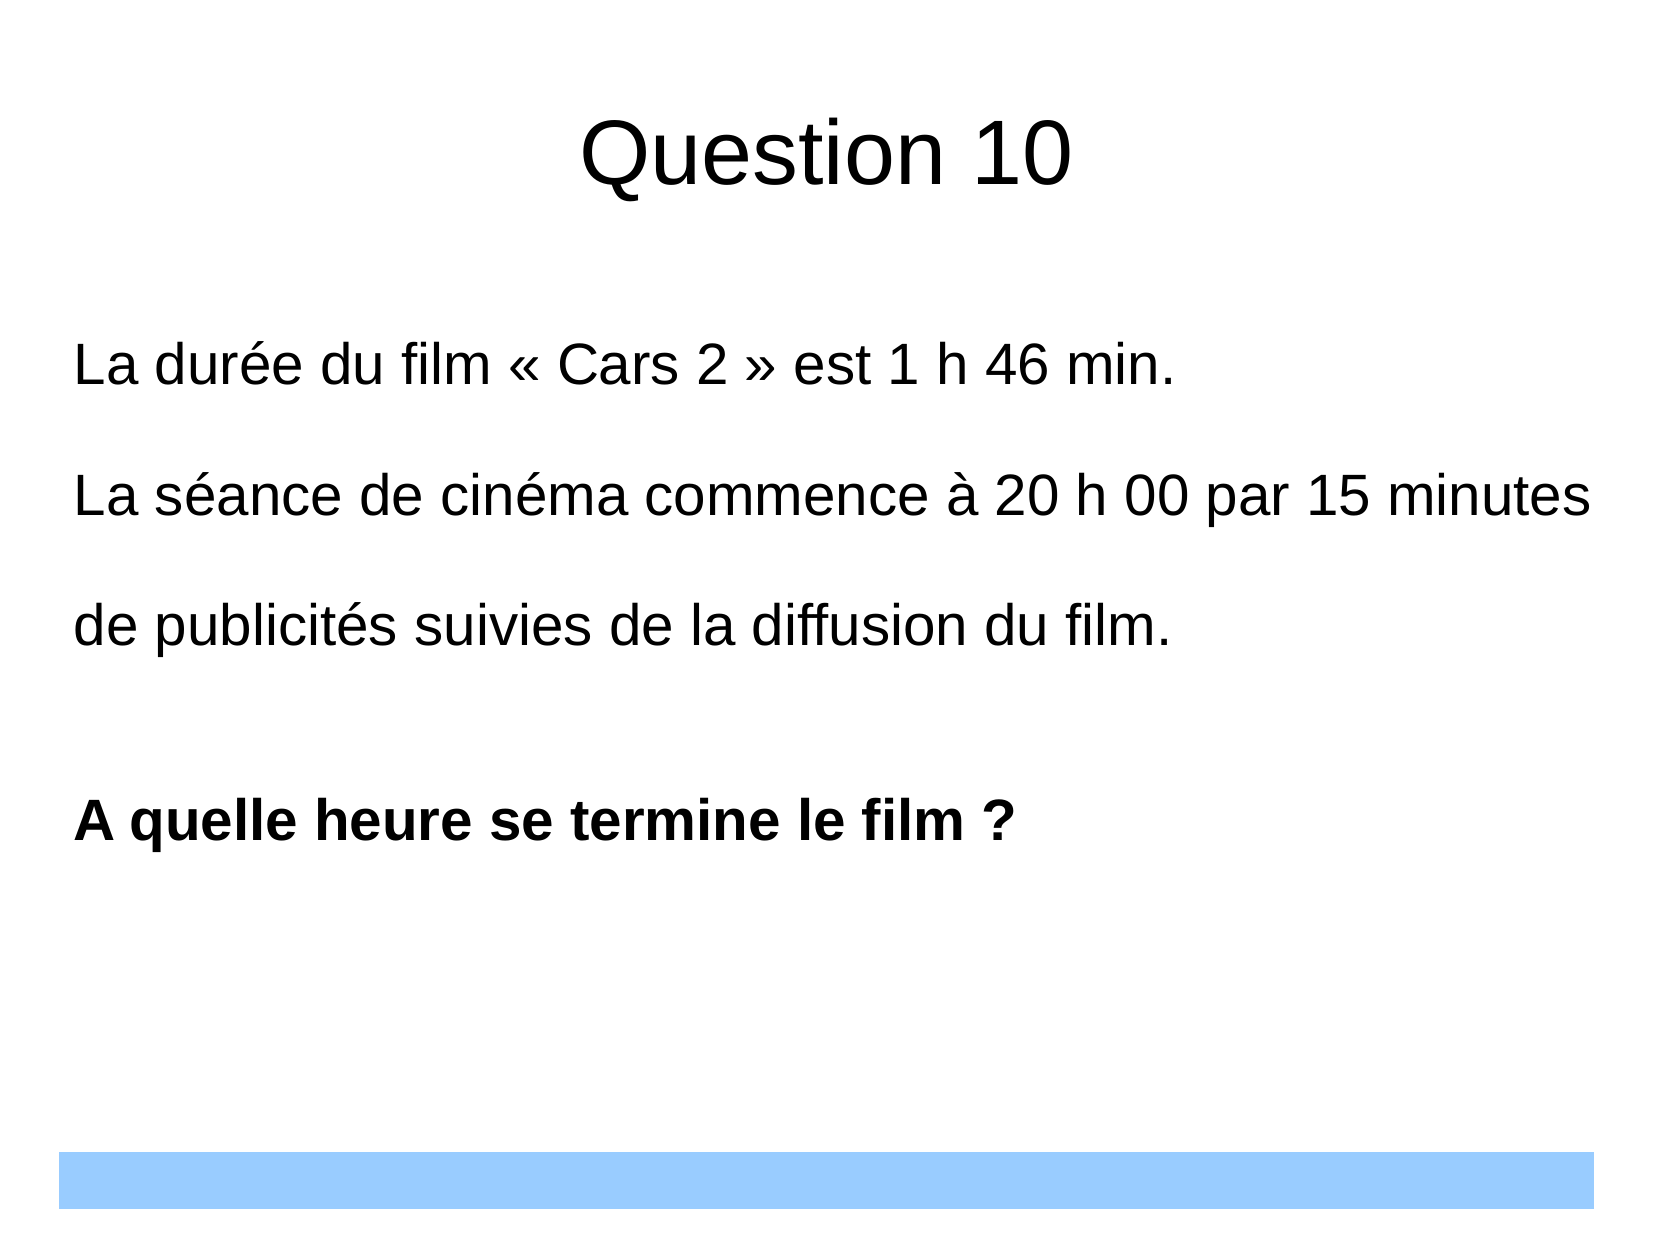

# Question 10
La durée du film « Cars 2 » est 1 h 46 min.
La séance de cinéma commence à 20 h 00 par 15 minutes
de publicités suivies de la diffusion du film.
A quelle heure se termine le film ?
| |
| --- |